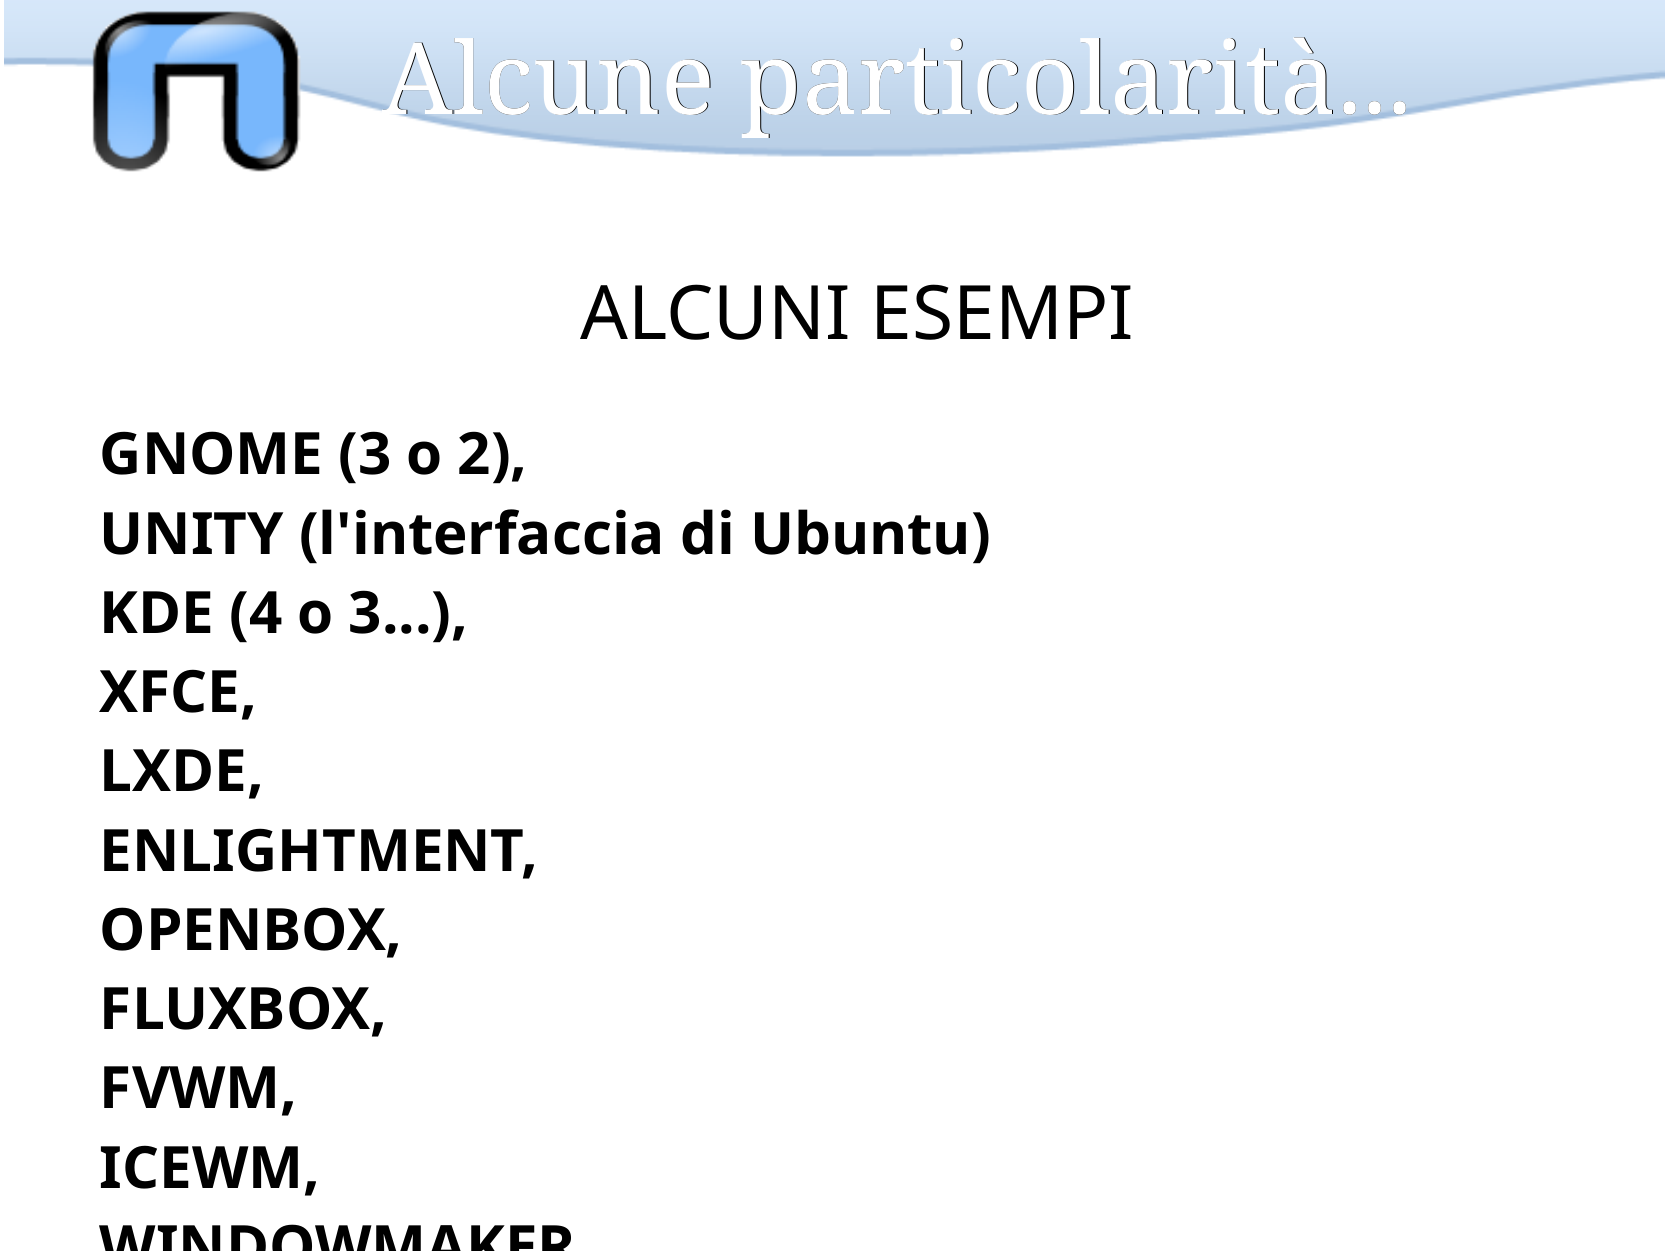

Alcune particolarità...
# ALCUNI ESEMPI
GNOME (3 o 2),
UNITY (l'interfaccia di Ubuntu)
KDE (4 o 3...),
XFCE,
LXDE,
ENLIGHTMENT,
OPENBOX,
FLUXBOX,
FVWM,
ICEWM,
WINDOWMAKER...